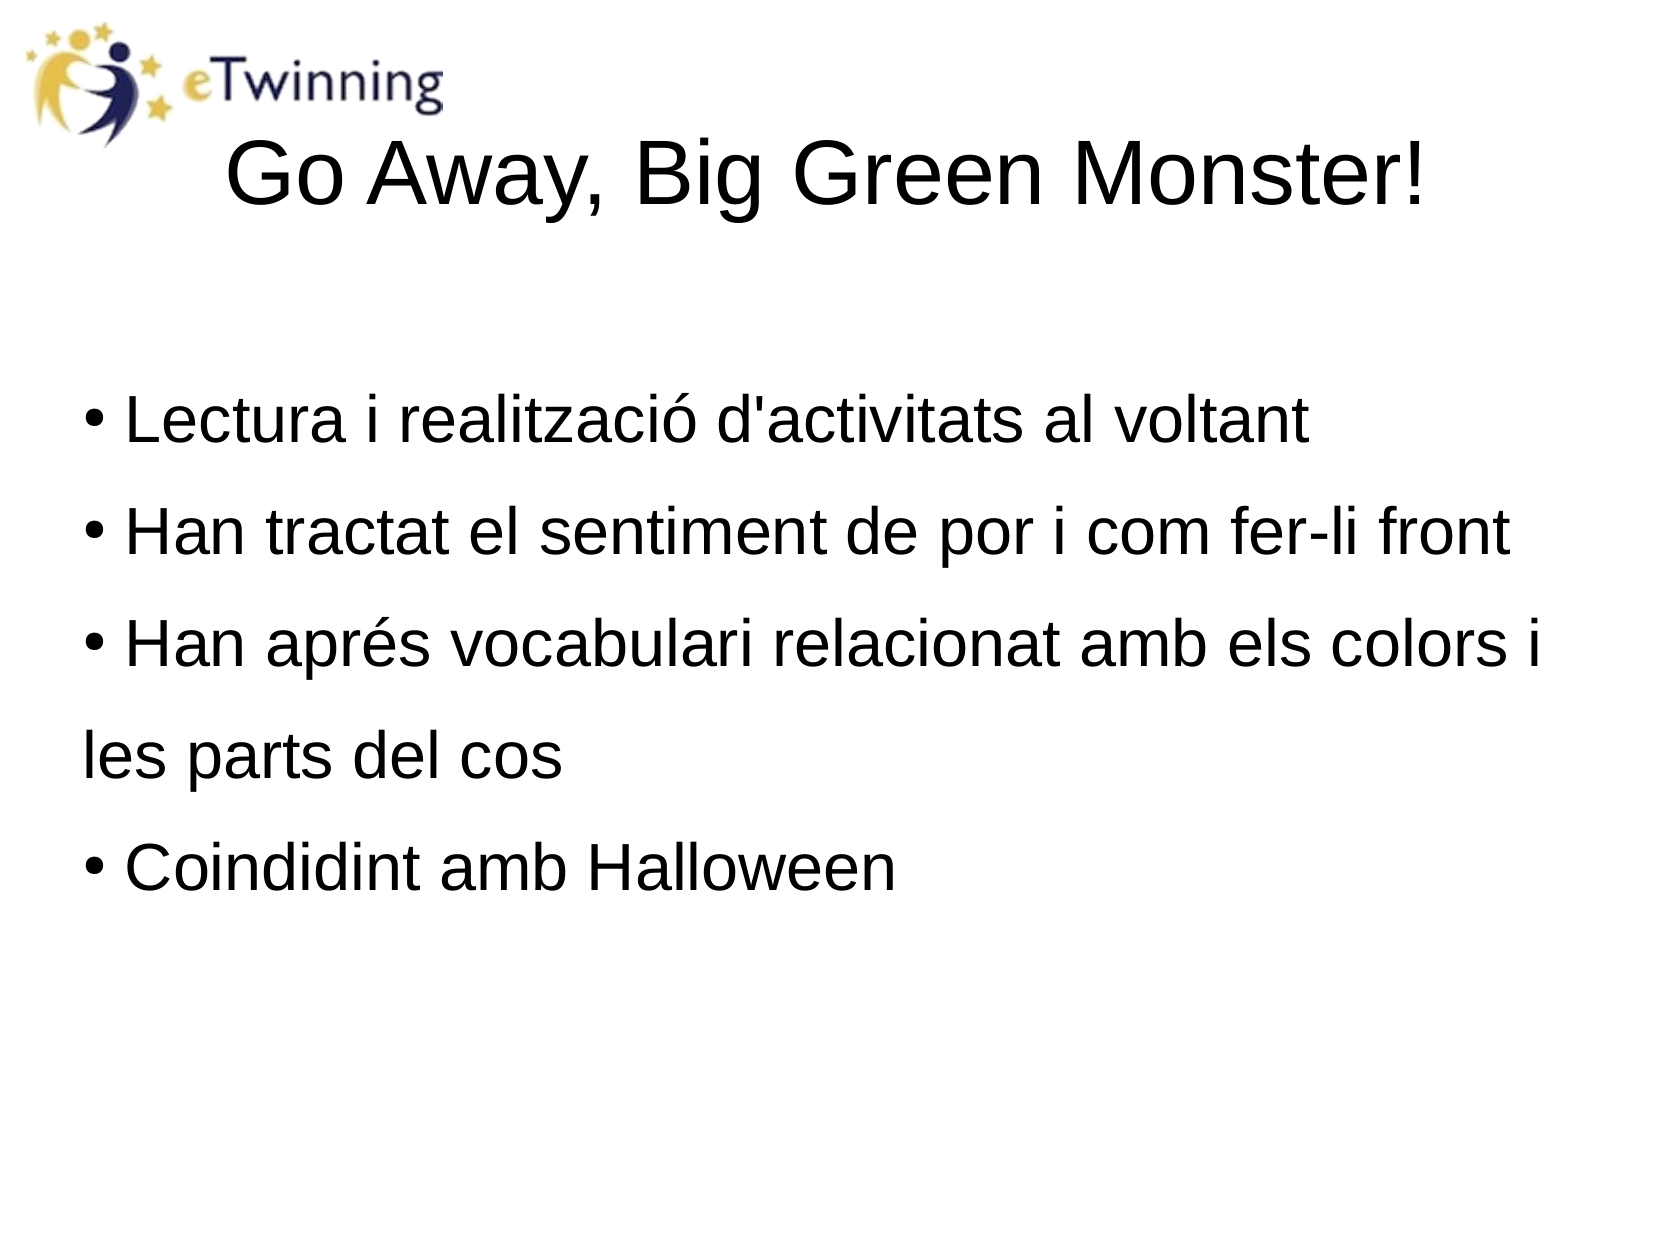

# Go Away, Big Green Monster!
 Lectura i realització d'activitats al voltant
 Han tractat el sentiment de por i com fer-li front
 Han aprés vocabulari relacionat amb els colors i les parts del cos
 Coindidint amb Halloween